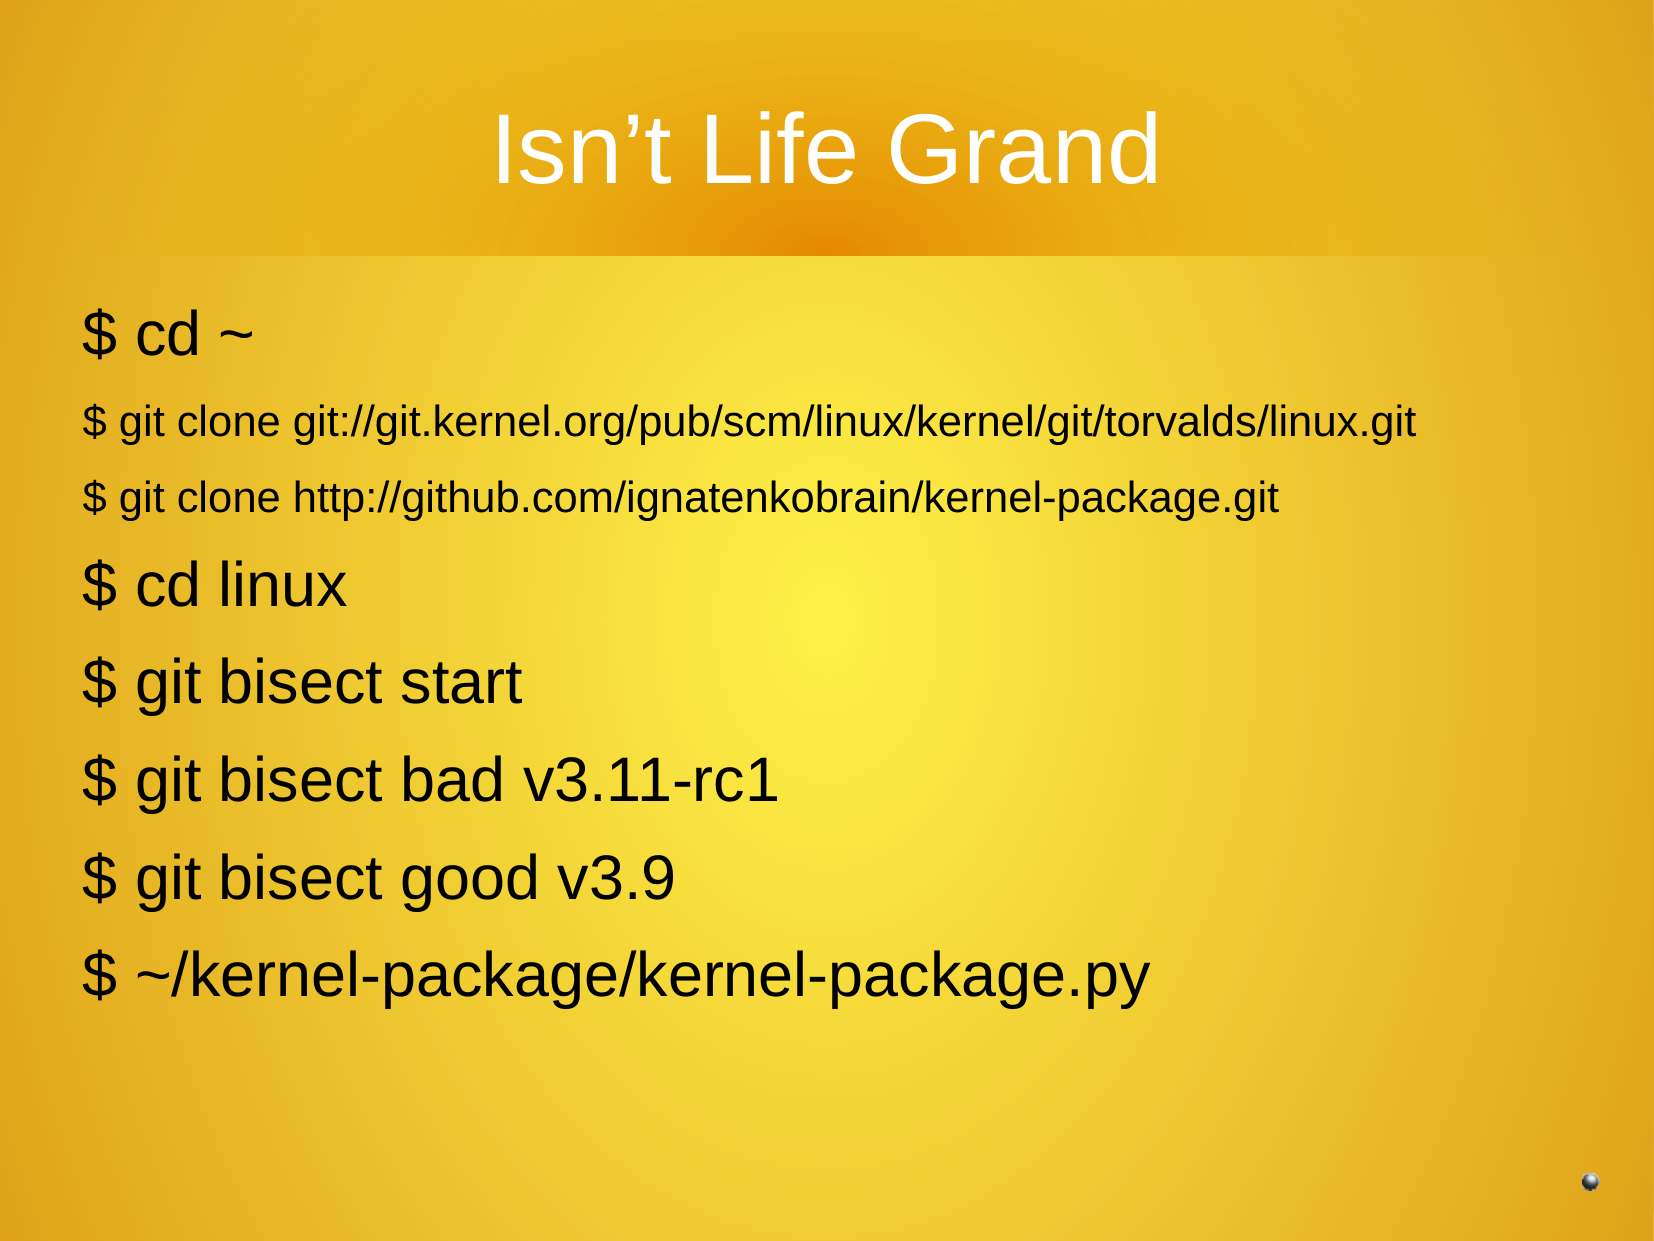

# Isn’t Life Grand
$ cd ~
$ git clone git://git.kernel.org/pub/scm/linux/kernel/git/torvalds/linux.git
$ git clone http://github.com/ignatenkobrain/kernel-package.git
$ cd linux
$ git bisect start
$ git bisect bad v3.11-rc1
$ git bisect good v3.9
$ ~/kernel-package/kernel-package.py